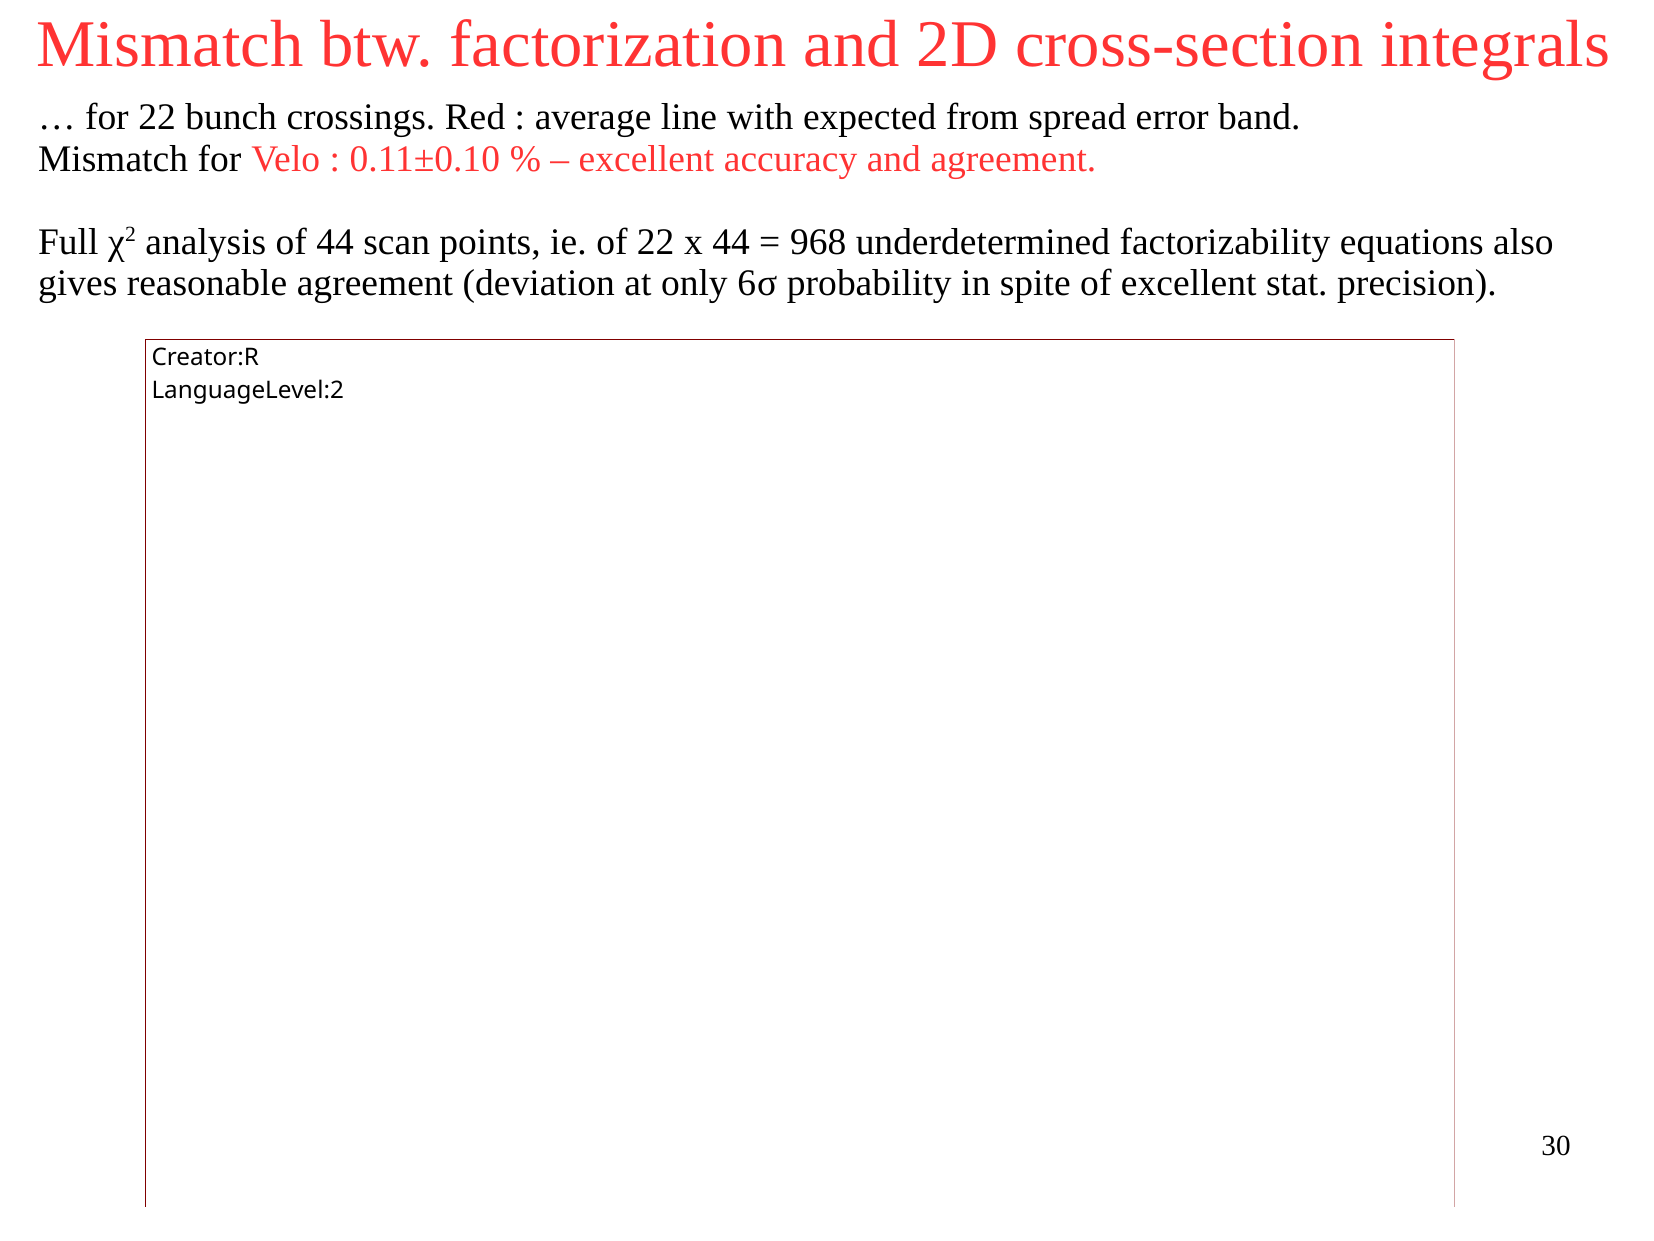

Mismatch btw. factorization and 2D cross-section integrals
… for 22 bunch crossings. Red : average line with expected from spread error band.
Mismatch for Velo : 0.11±0.10 % – excellent accuracy and agreement.
Full χ2 analysis of 44 scan points, ie. of 22 x 44 = 968 underdetermined factorizability equations also gives reasonable agreement (deviation at only 6σ probability in spite of excellent stat. precision).
30